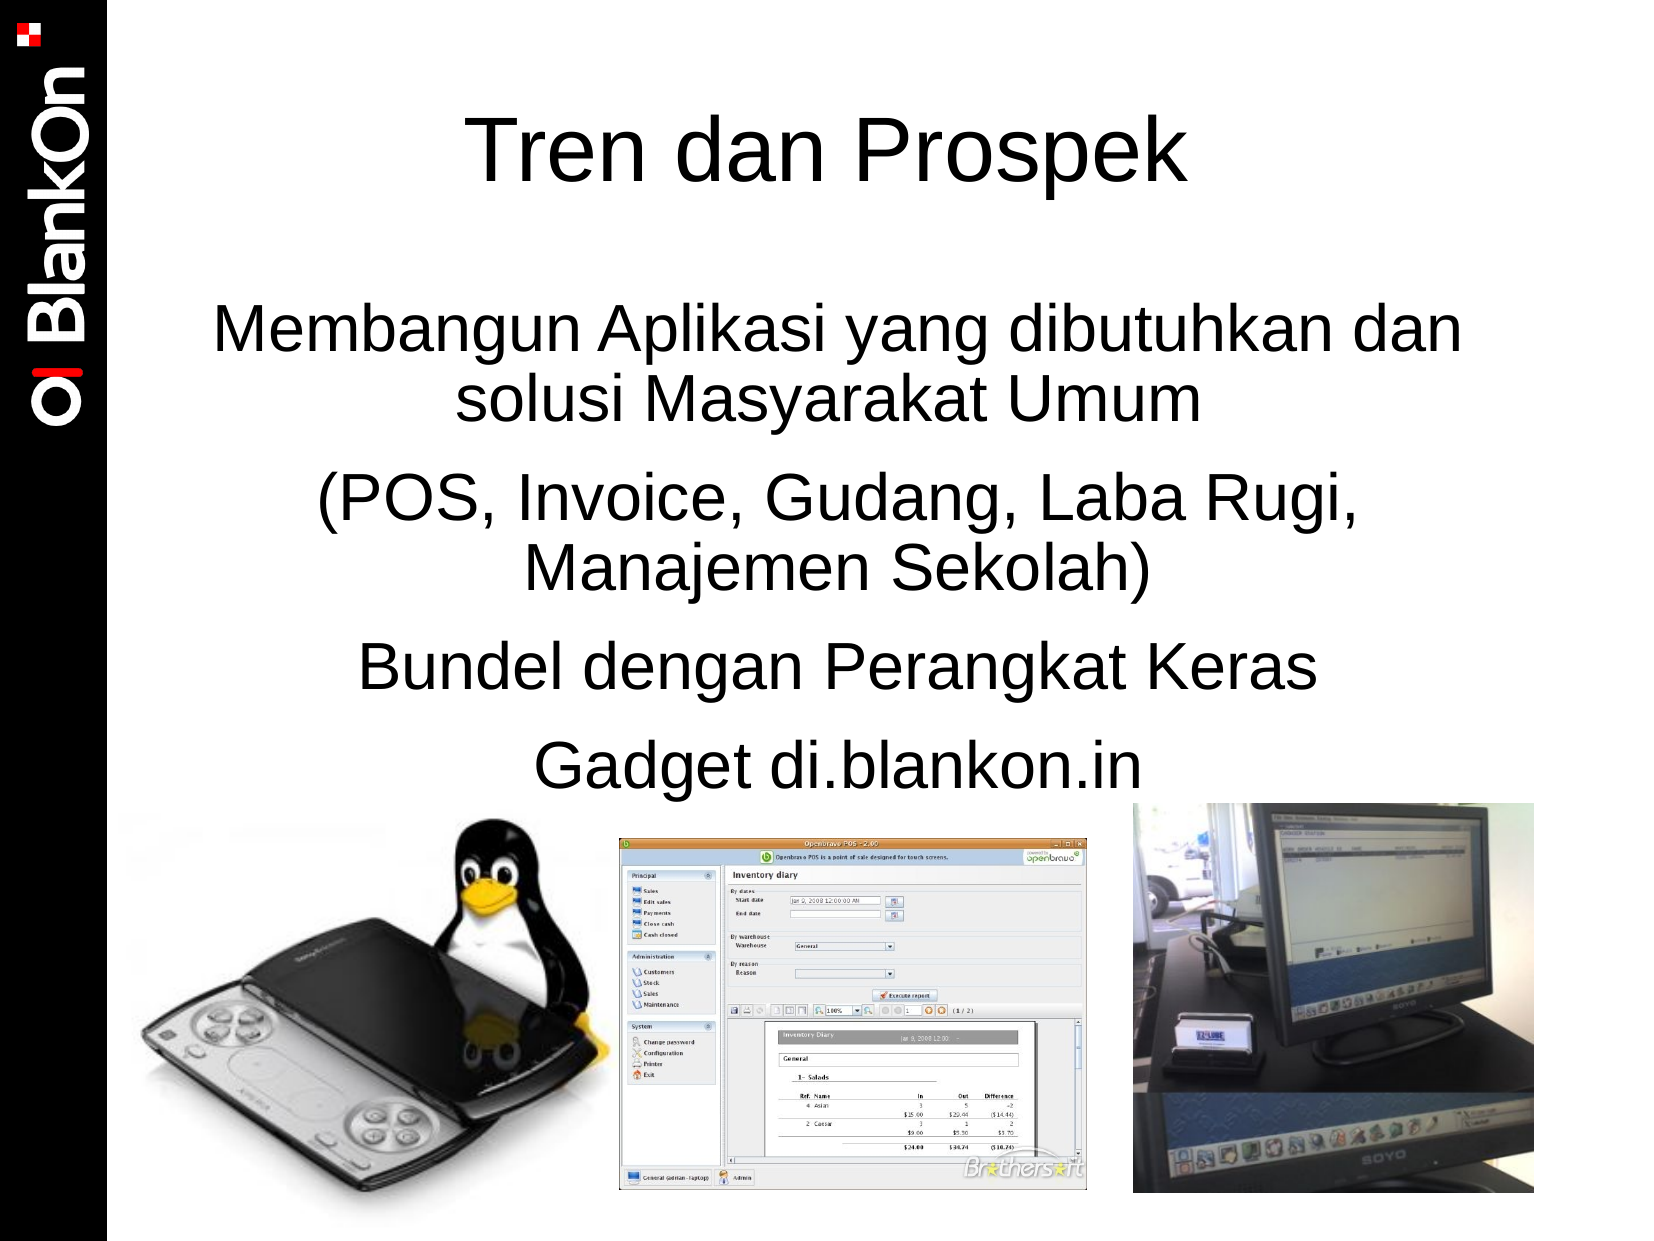

# Tren dan Prospek
Membangun Aplikasi yang dibutuhkan dan solusi Masyarakat Umum
(POS, Invoice, Gudang, Laba Rugi, Manajemen Sekolah)
Bundel dengan Perangkat Keras
Gadget di.blankon.in